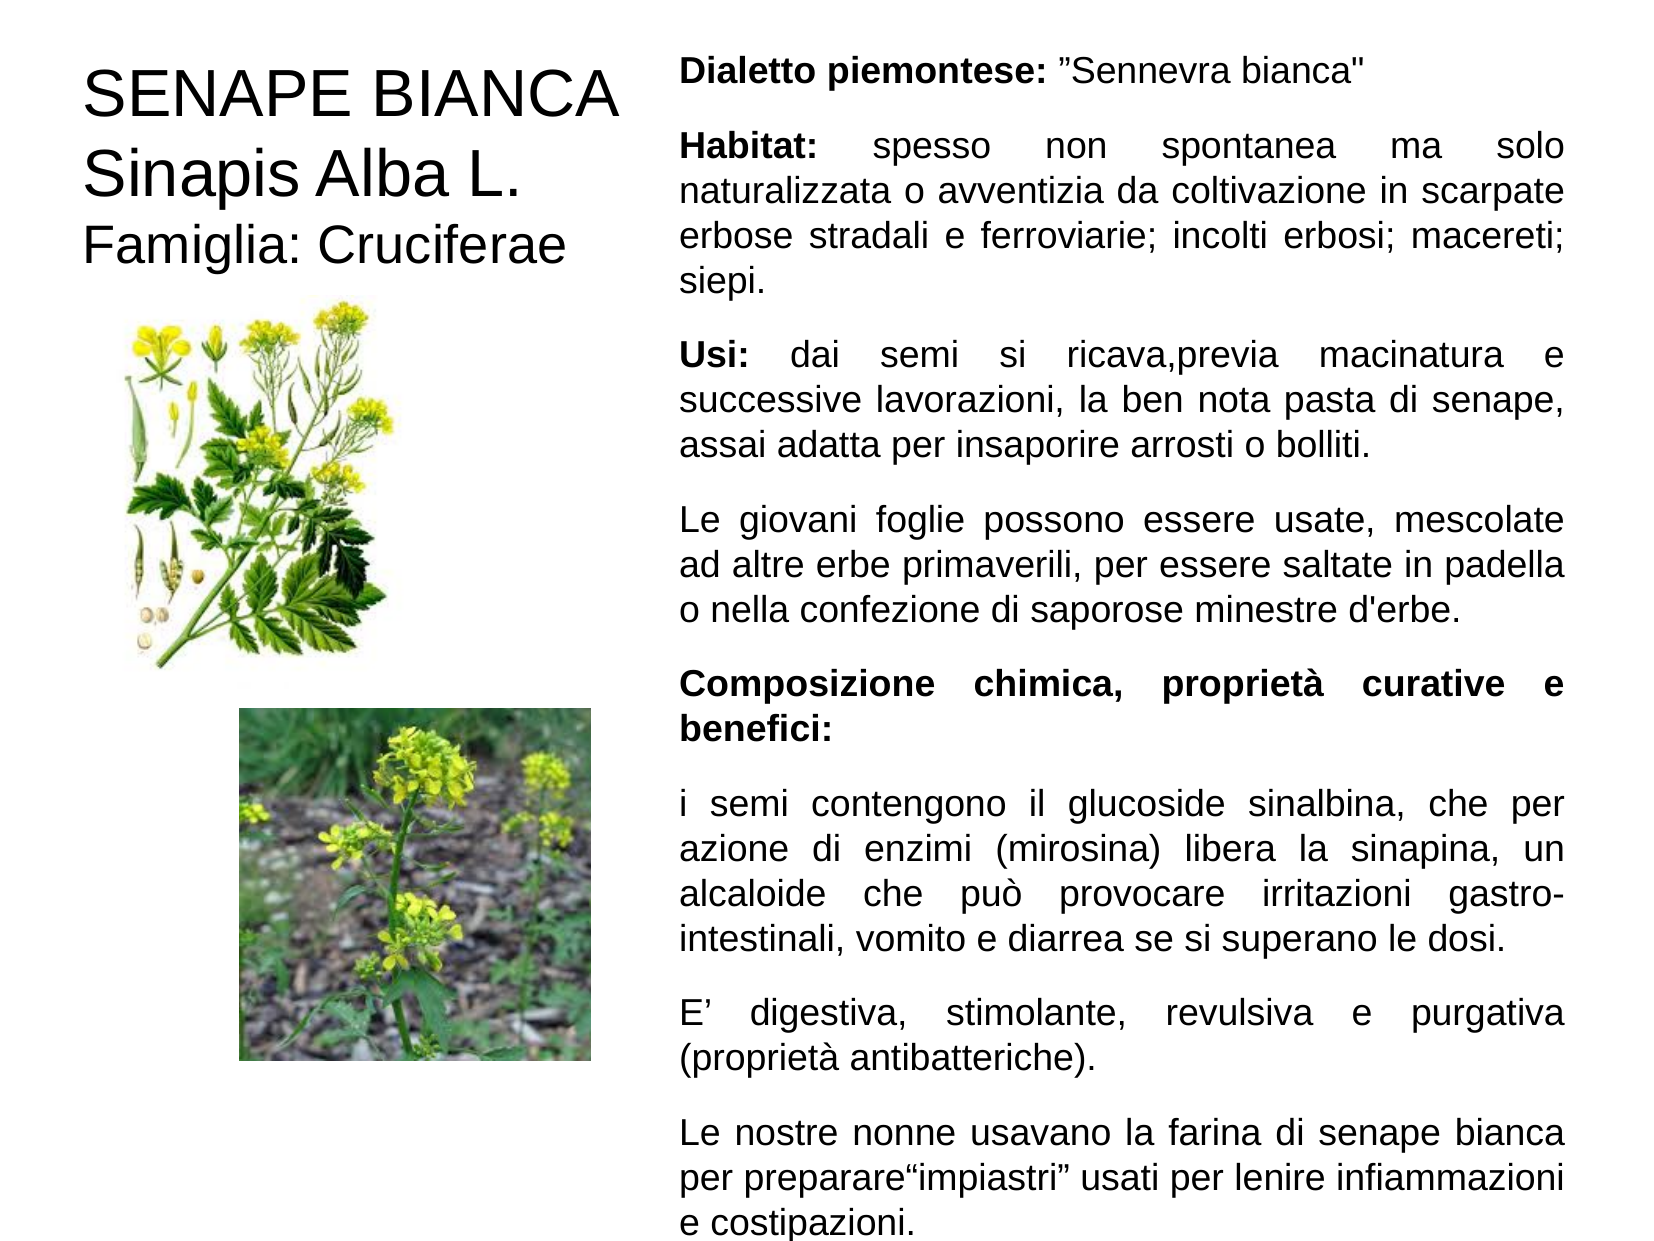

Dialetto piemontese: ”Sennevra bianca"
Habitat: spesso non spontanea ma solo naturalizzata o avventizia da coltivazione in scarpate erbose stradali e ferroviarie; incolti erbosi; macereti; siepi.
Usi: dai semi si ricava,previa macinatura e successive lavorazioni, la ben nota pasta di senape, assai adatta per insaporire arrosti o bolliti.
Le giovani foglie possono essere usate, mescolate ad altre erbe primaverili, per essere saltate in padella o nella confezione di saporose minestre d'erbe.
Composizione chimica, proprietà curative e benefici:
i semi contengono il glucoside sinalbina, che per azione di enzimi (mirosina) libera la sinapina, un alcaloide che può provocare irritazioni gastro-intestinali, vomito e diarrea se si superano le dosi.
E’ digestiva, stimolante, revulsiva e purgativa (proprietà antibatteriche).
Le nostre nonne usavano la farina di senape bianca per preparare“impiastri” usati per lenire infiammazioni e costipazioni.
# SENAPE BIANCA Sinapis Alba L. Famiglia: Cruciferae